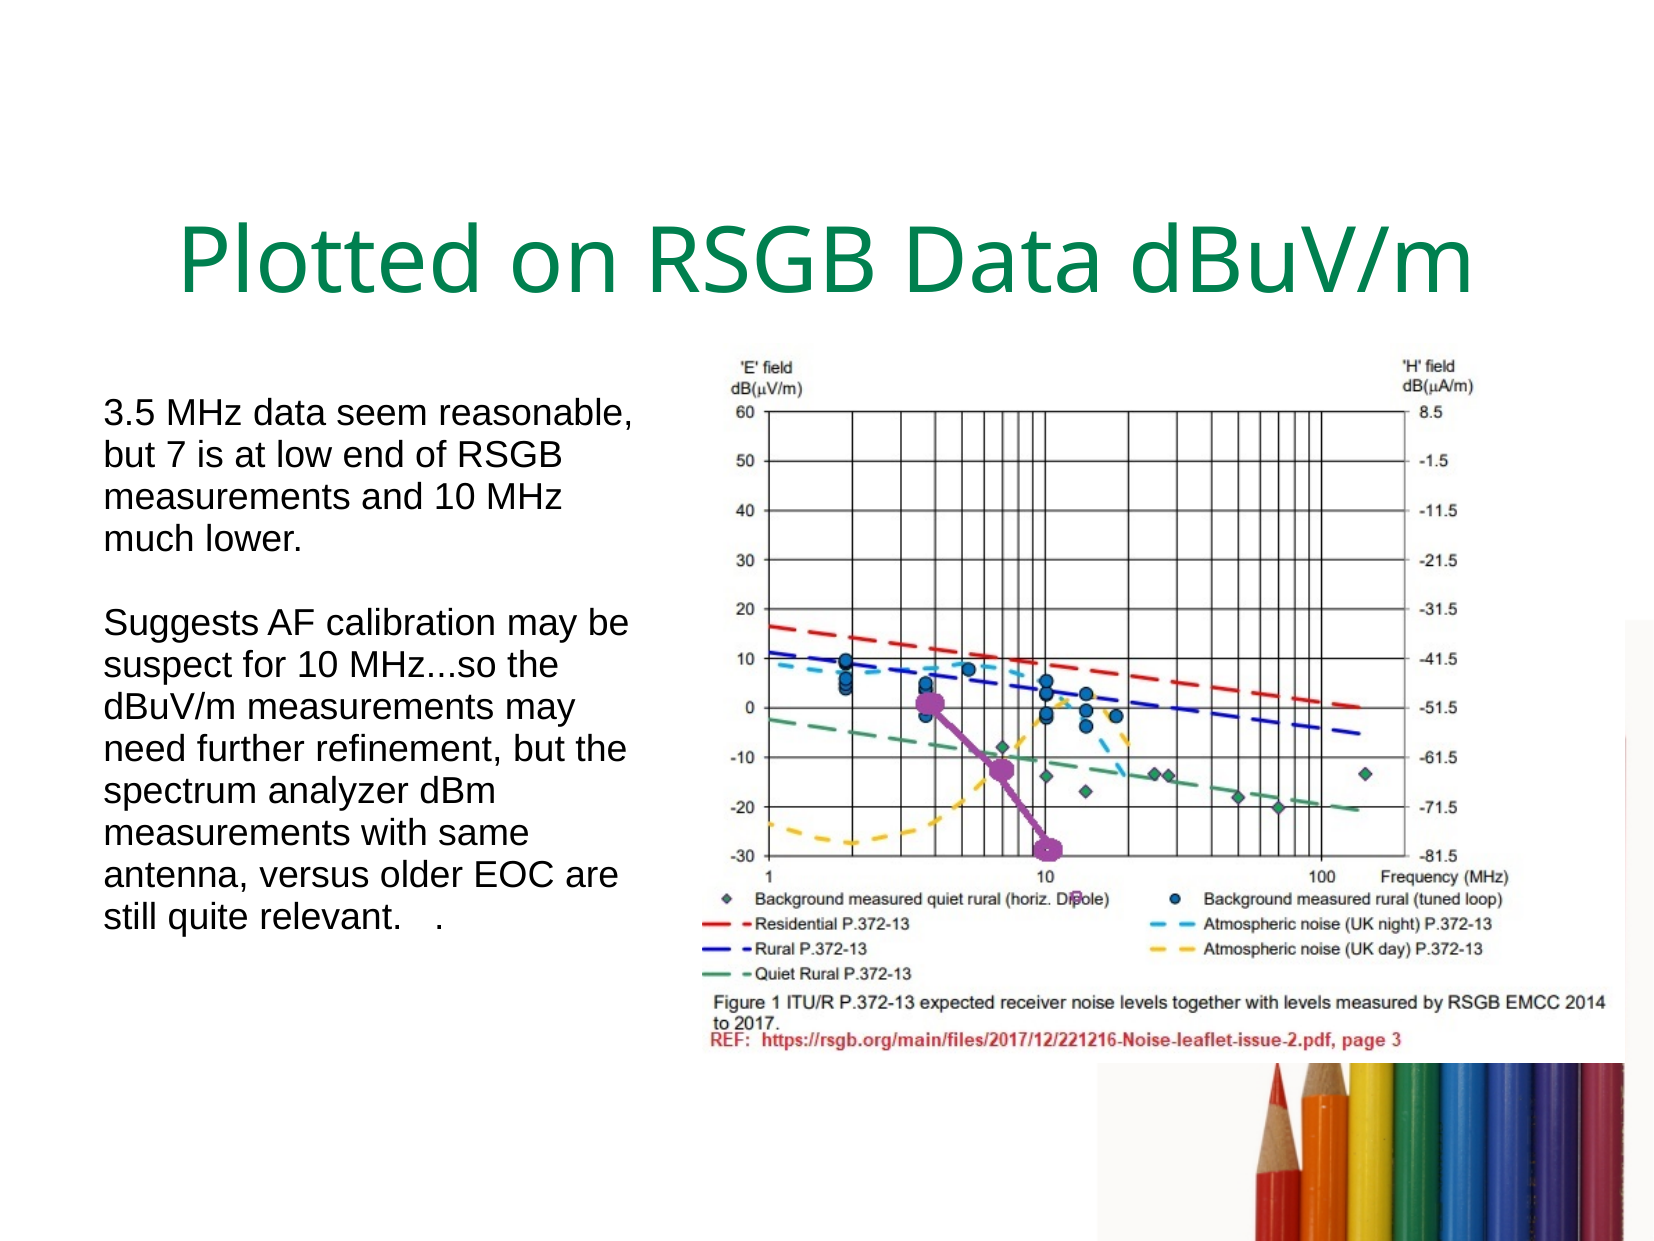

# Plotted on RSGB Data dBuV/m
3.5 MHz data seem reasonable, but 7 is at low end of RSGB measurements and 10 MHz much lower.
Suggests AF calibration may be suspect for 10 MHz...so the dBuV/m measurements may need further refinement, but the spectrum analyzer dBm measurements with same antenna, versus older EOC are still quite relevant. .